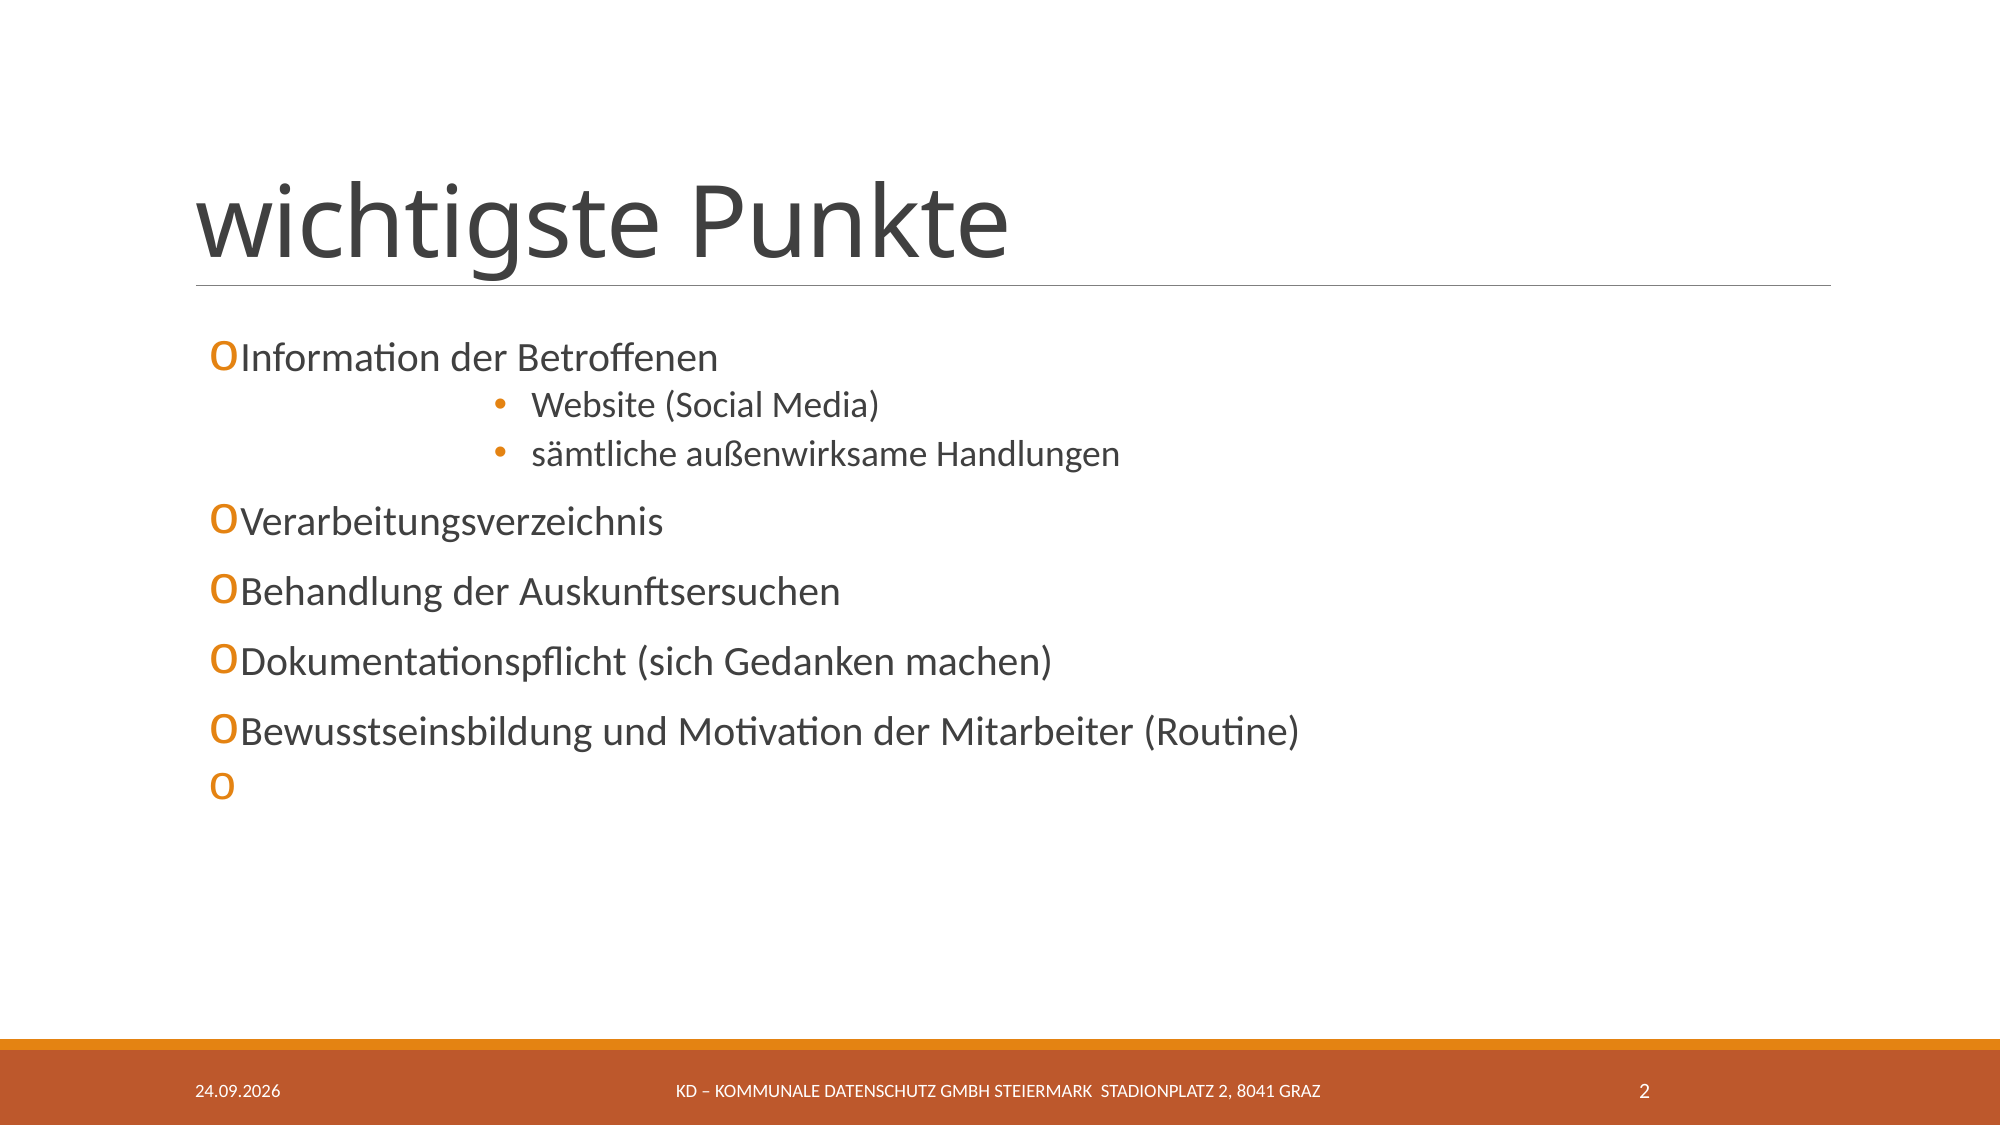

# wichtigste Punkte
Information der Betroffenen
Website (Social Media)
sämtliche außenwirksame Handlungen
Verarbeitungsverzeichnis
Behandlung der Auskunftsersuchen
Dokumentationspflicht (sich Gedanken machen)
Bewusstseinsbildung und Motivation der Mitarbeiter (Routine)
KD – Kommunale Datenschutz GmbH Steiermark Stadionplatz 2, 8041 Graz
2